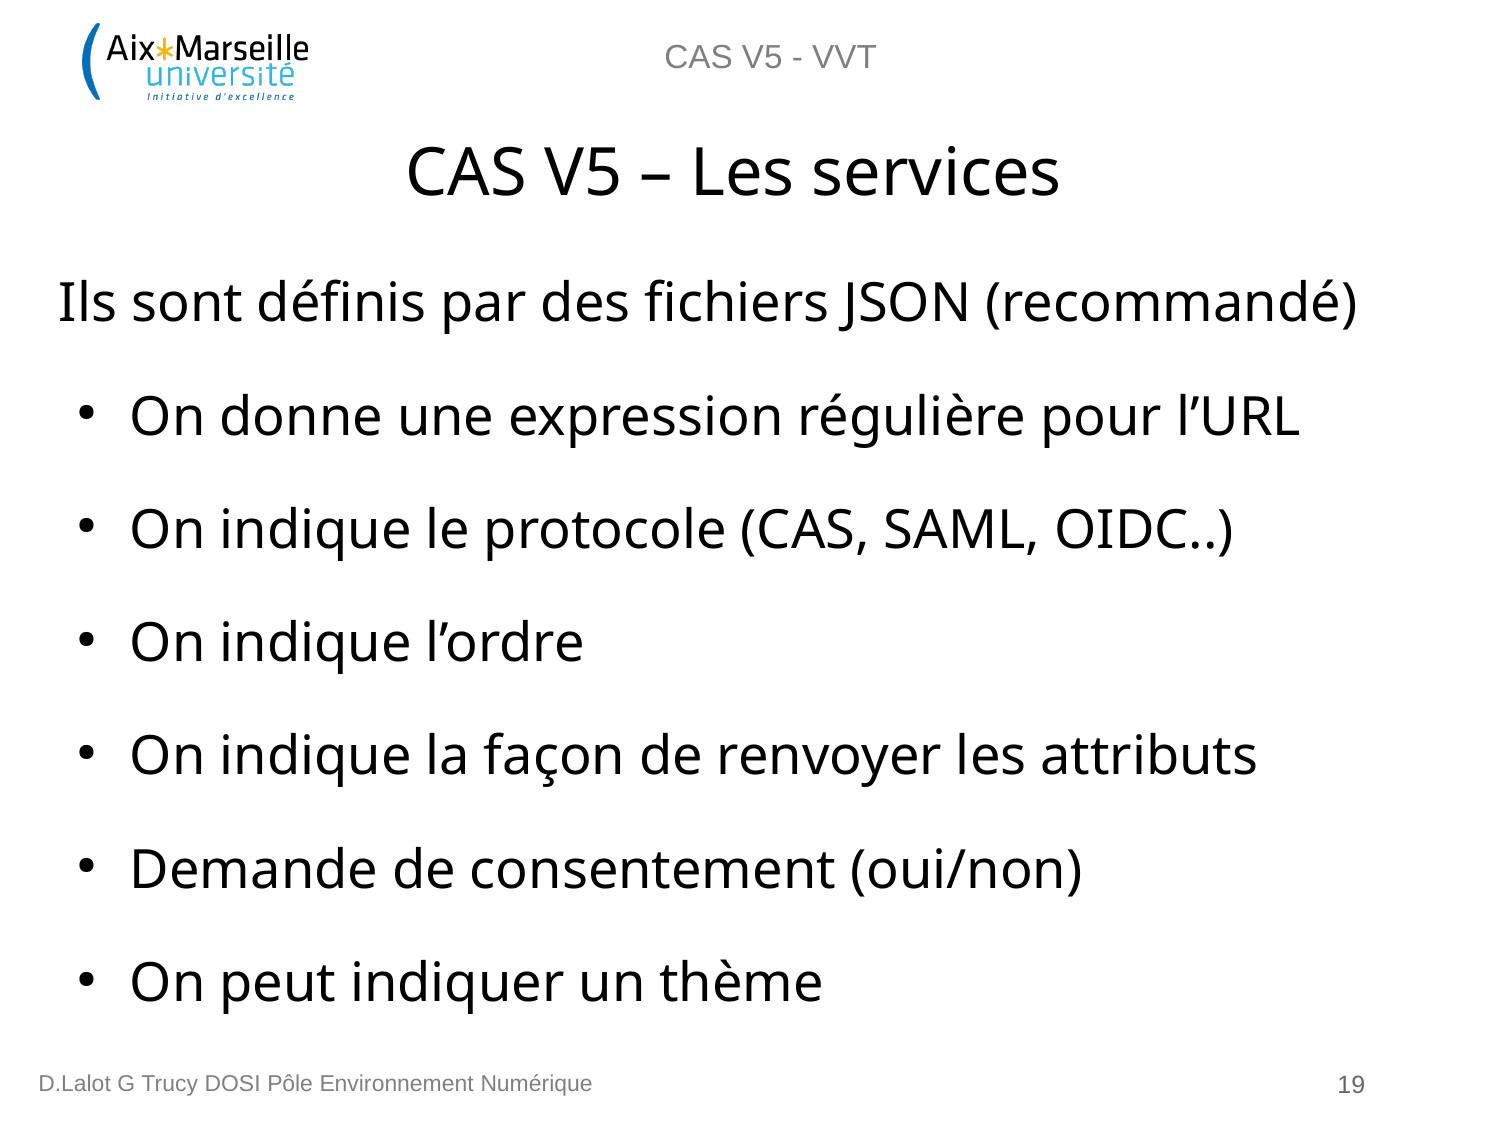

# CAS V5 – Les services
Ils sont définis par des fichiers JSON (recommandé)
On donne une expression régulière pour l’URL
On indique le protocole (CAS, SAML, OIDC..)
On indique l’ordre
On indique la façon de renvoyer les attributs
Demande de consentement (oui/non)
On peut indiquer un thème